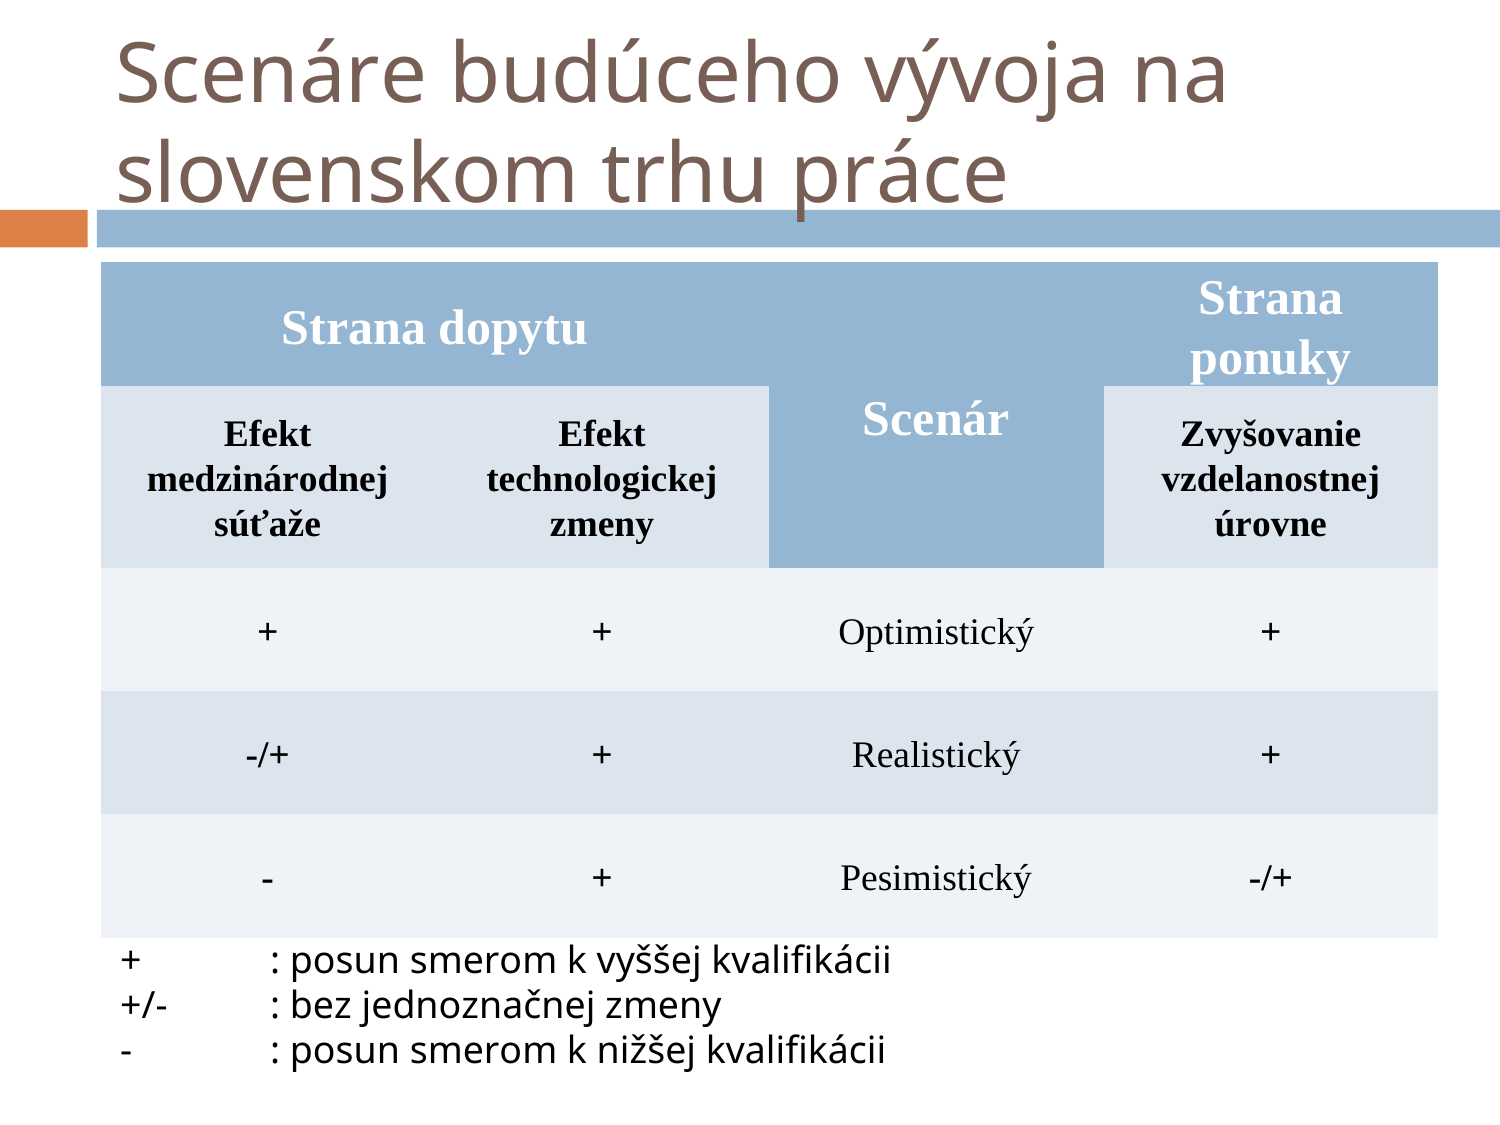

# Scenáre budúceho vývoja na slovenskom trhu práce
| Strana dopytu | | Scenár | Strana ponuky |
| --- | --- | --- | --- |
| Efekt medzinárodnej súťaže | Efekt technologickej zmeny | | Zvyšovanie vzdelanostnej úrovne |
| + | + | Optimistický | + |
| -/+ | + | Realistický | + |
| - | + | Pesimistický | -/+ |
+ 	: posun smerom k vyššej kvalifikácii
+/-	: bez jednoznačnej zmeny
-	: posun smerom k nižšej kvalifikácii